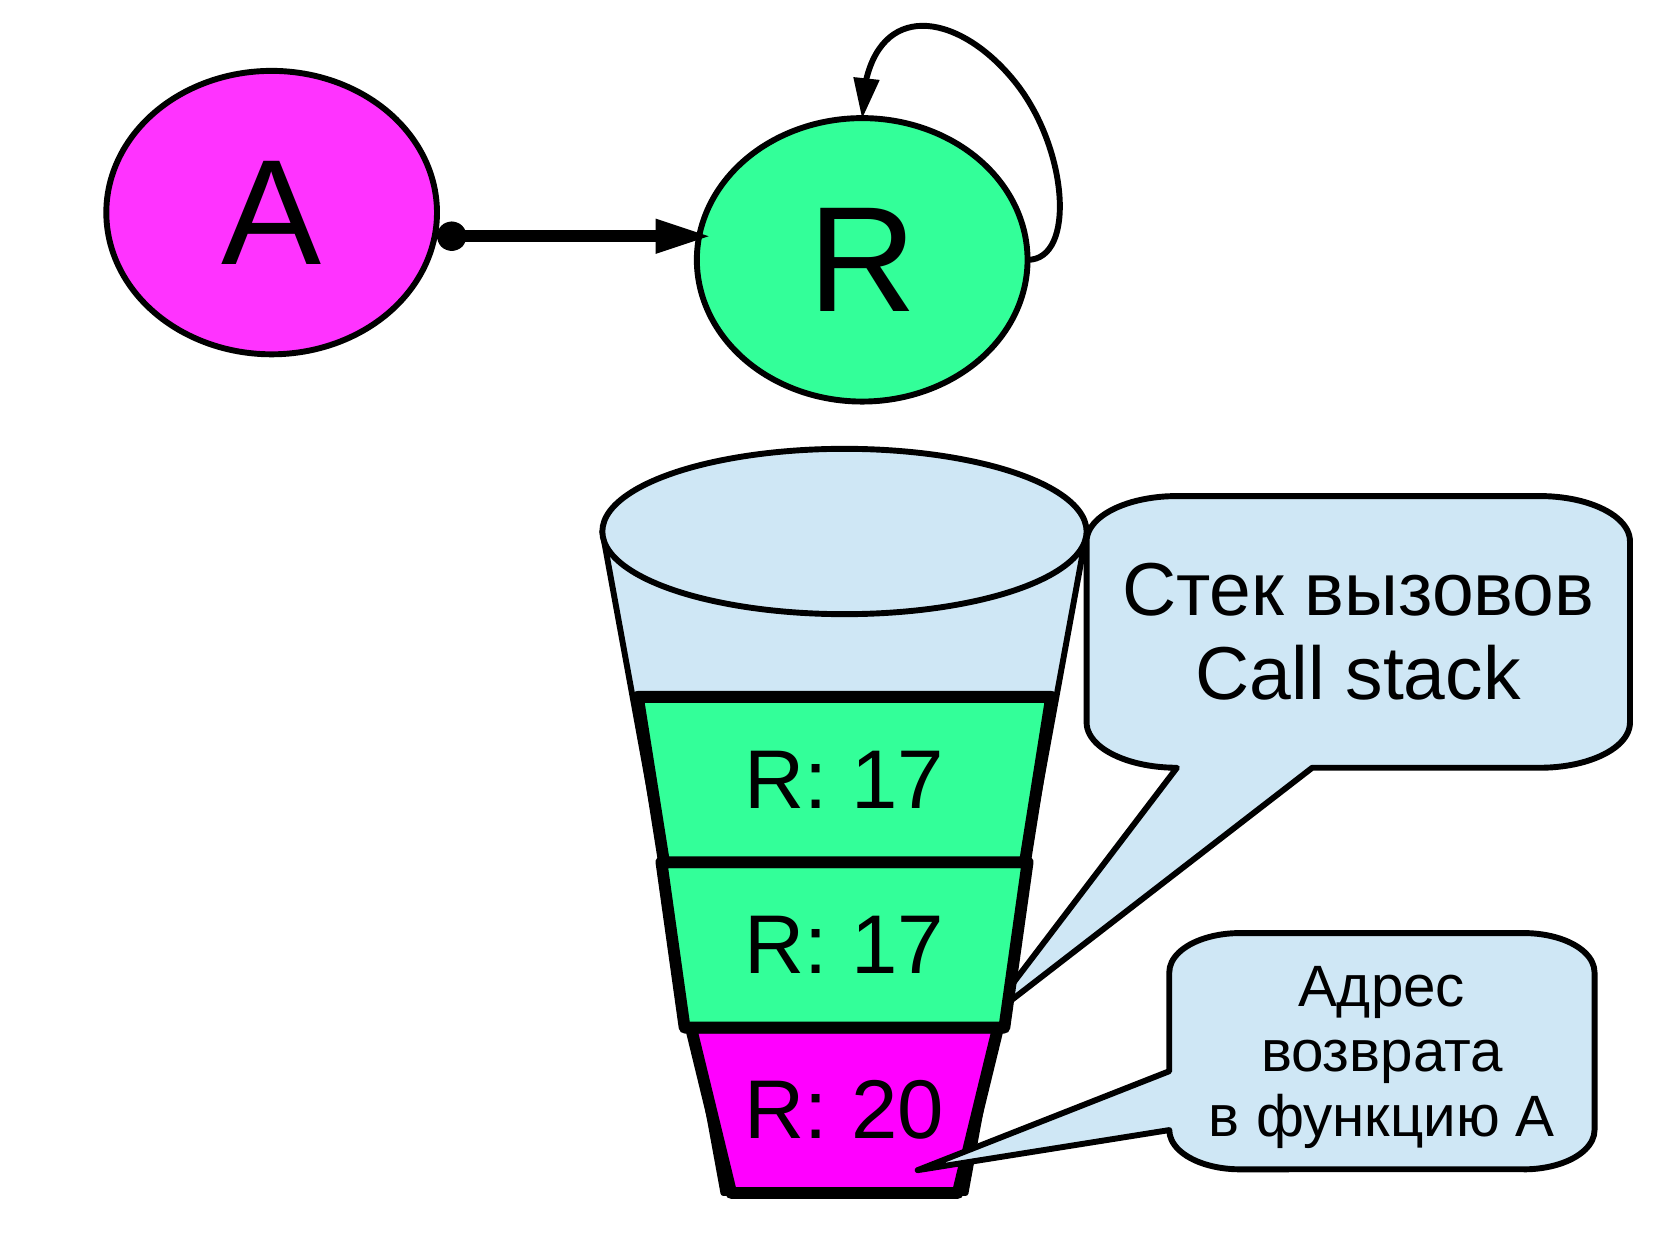

A
R
Стек вызовов
Call stack
R: 17
R: 17
Адрес
возврата
в функцию A
R: 20